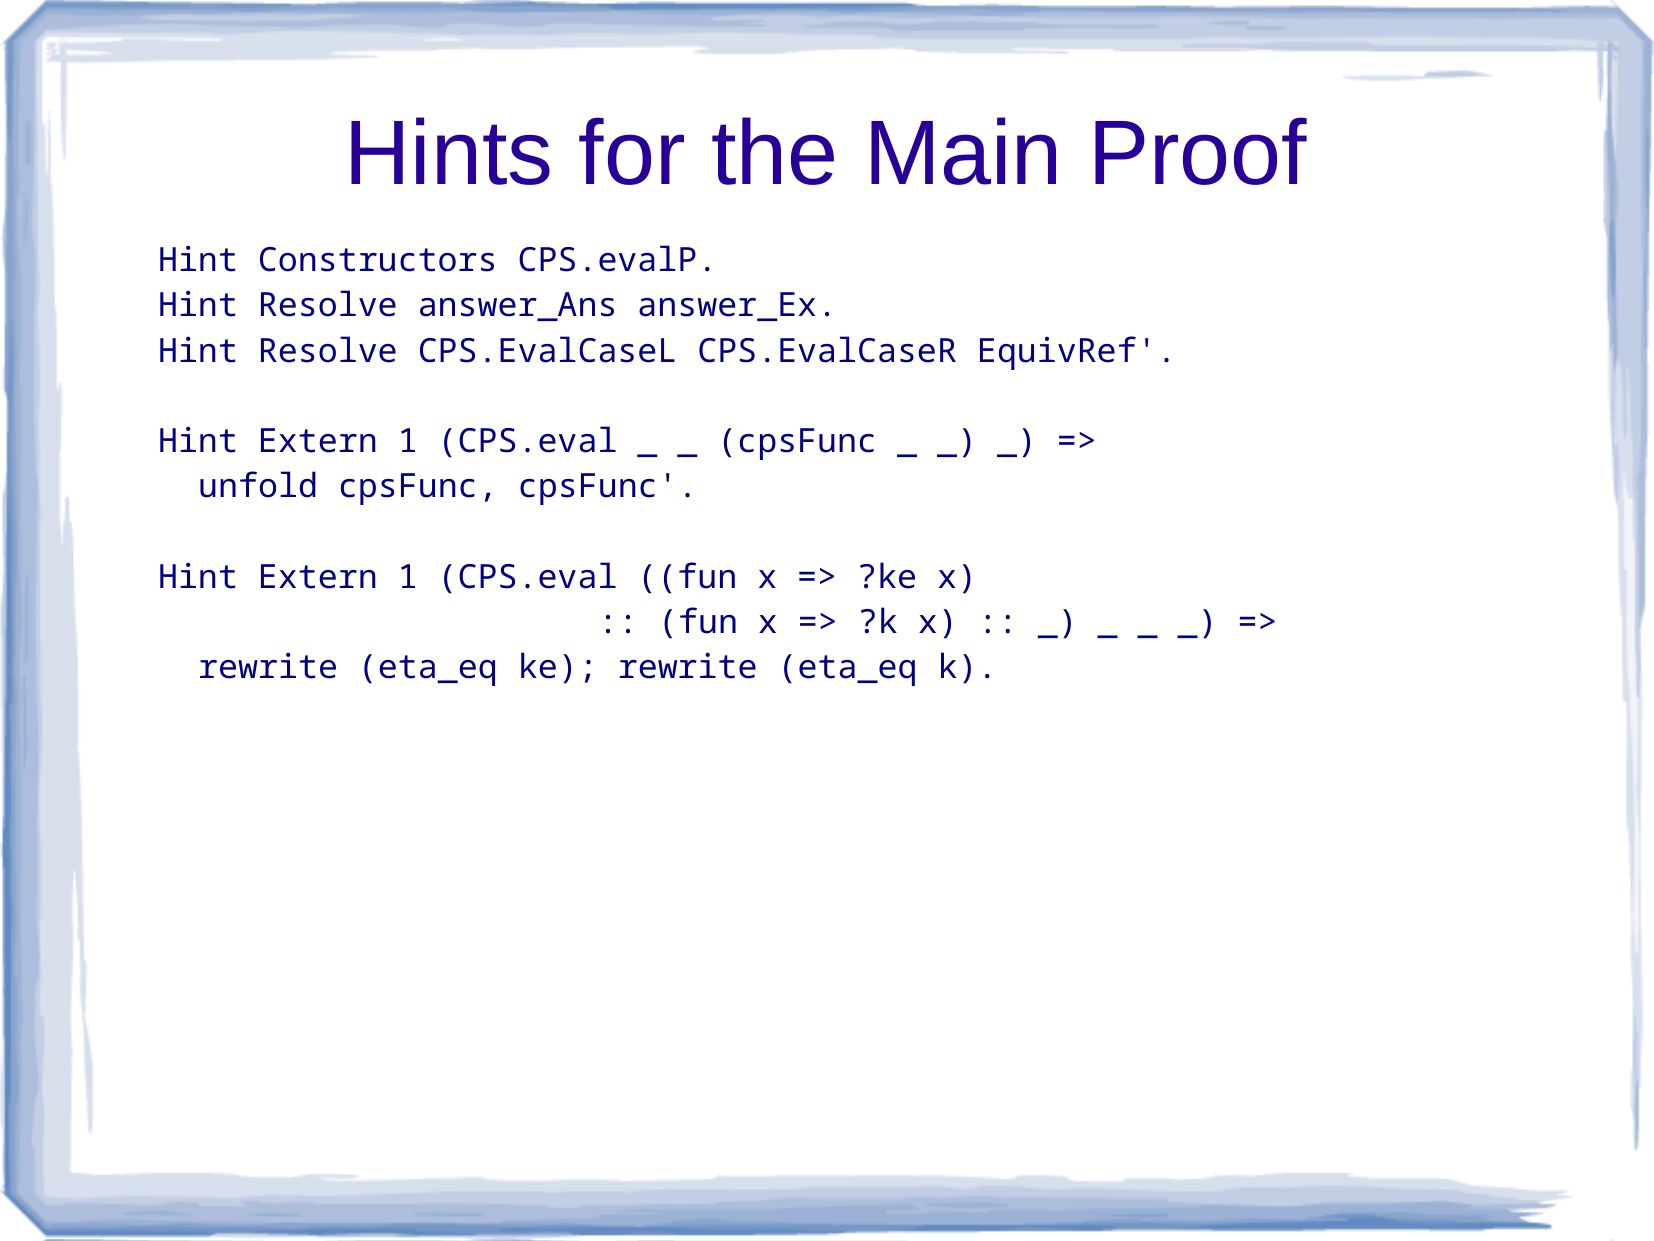

# Hints for the Main Proof
 Hint Constructors CPS.evalP.
 Hint Resolve answer_Ans answer_Ex.
 Hint Resolve CPS.EvalCaseL CPS.EvalCaseR EquivRef'.
 Hint Extern 1 (CPS.eval _ _ (cpsFunc _ _) _) =>
 unfold cpsFunc, cpsFunc'.
 Hint Extern 1 (CPS.eval ((fun x => ?ke x)
 :: (fun x => ?k x) :: _) _ _ _) =>
 rewrite (eta_eq ke); rewrite (eta_eq k).